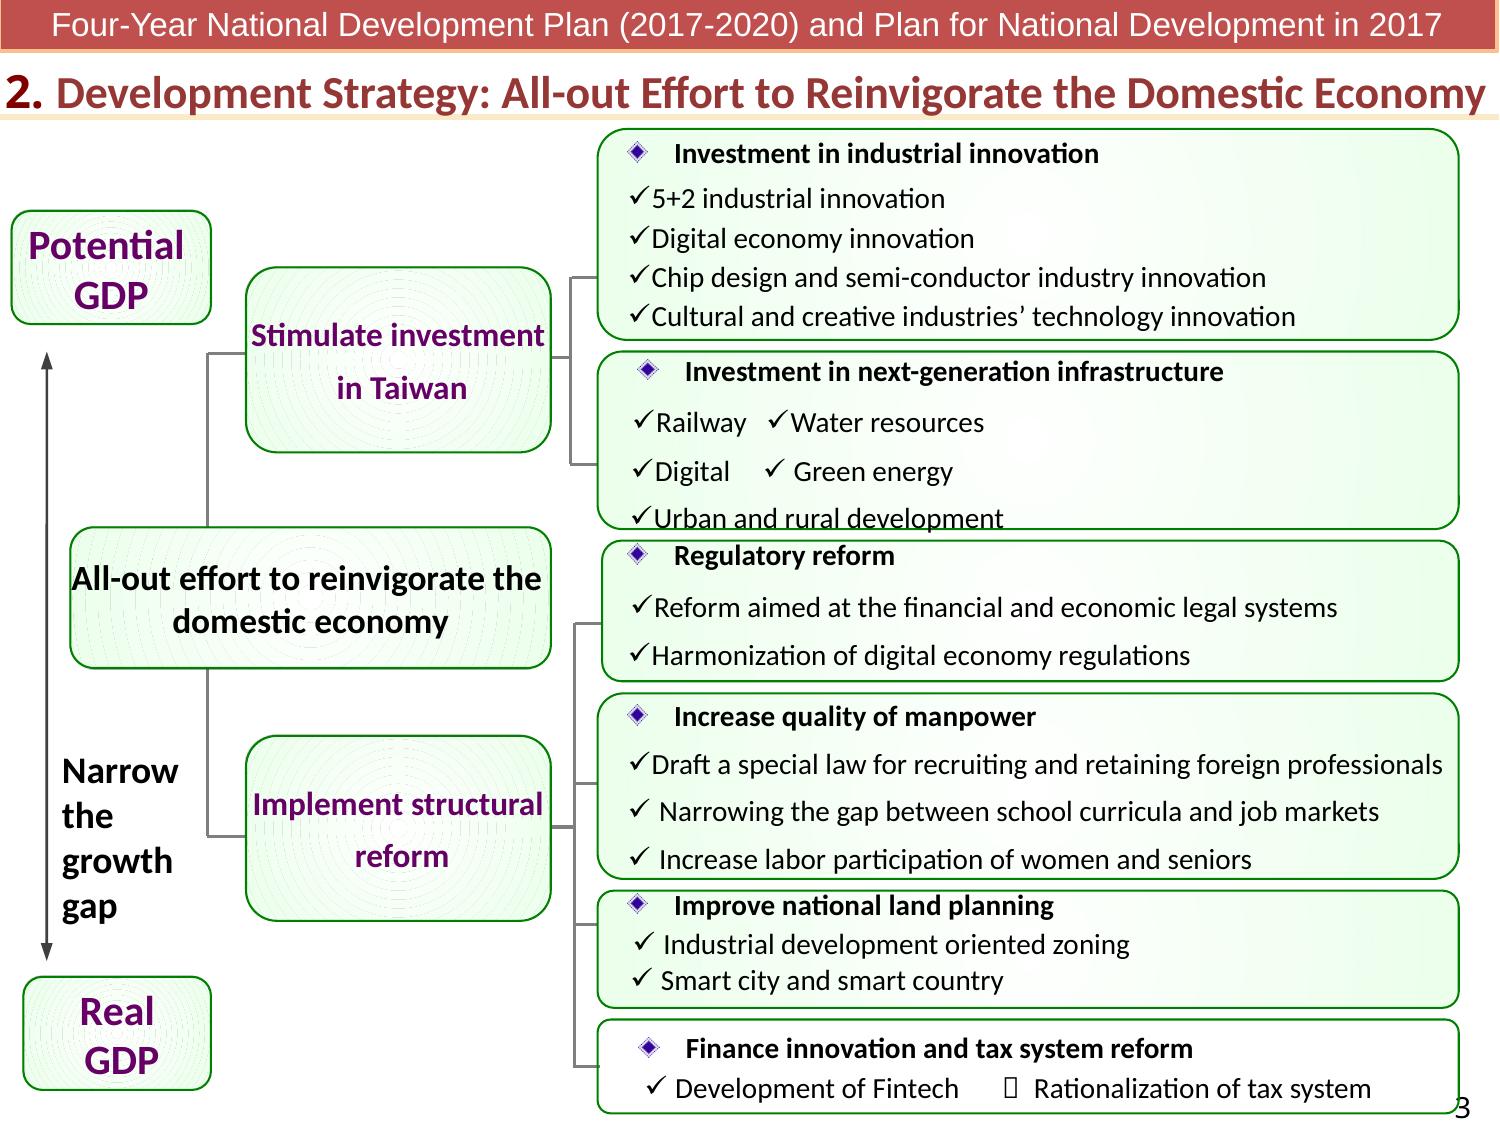

Four-Year National Development Plan (2017-2020) and Plan for National Development in 2017
 2. Development Strategy: All-out Effort to Reinvigorate the Domestic Economy
Investment in industrial innovation
 5+2 industrial innovation
 Digital economy innovation
 Chip design and semi-conductor industry innovation
 Cultural and creative industries’ technology innovation
Potential
GDP
Stimulate investment
 in Taiwan
Investment in next-generation infrastructure
 Railway Water resources
 Digital  Green energy
 Urban and rural development
All-out effort to reinvigorate the
domestic economy
Regulatory reform
 Reform aimed at the financial and economic legal systems
 Harmonization of digital economy regulations
Increase quality of manpower
 Draft a special law for recruiting and retaining foreign professionals
  Narrowing the gap between school curricula and job markets
  Increase labor participation of women and seniors
Implement structural
 reform
Narrow the growth gap
Improve national land planning
  Industrial development oriented zoning
  Smart city and smart country
Real
 GDP
Finance innovation and tax system reform
  Development of Fintech 　 Rationalization of tax system